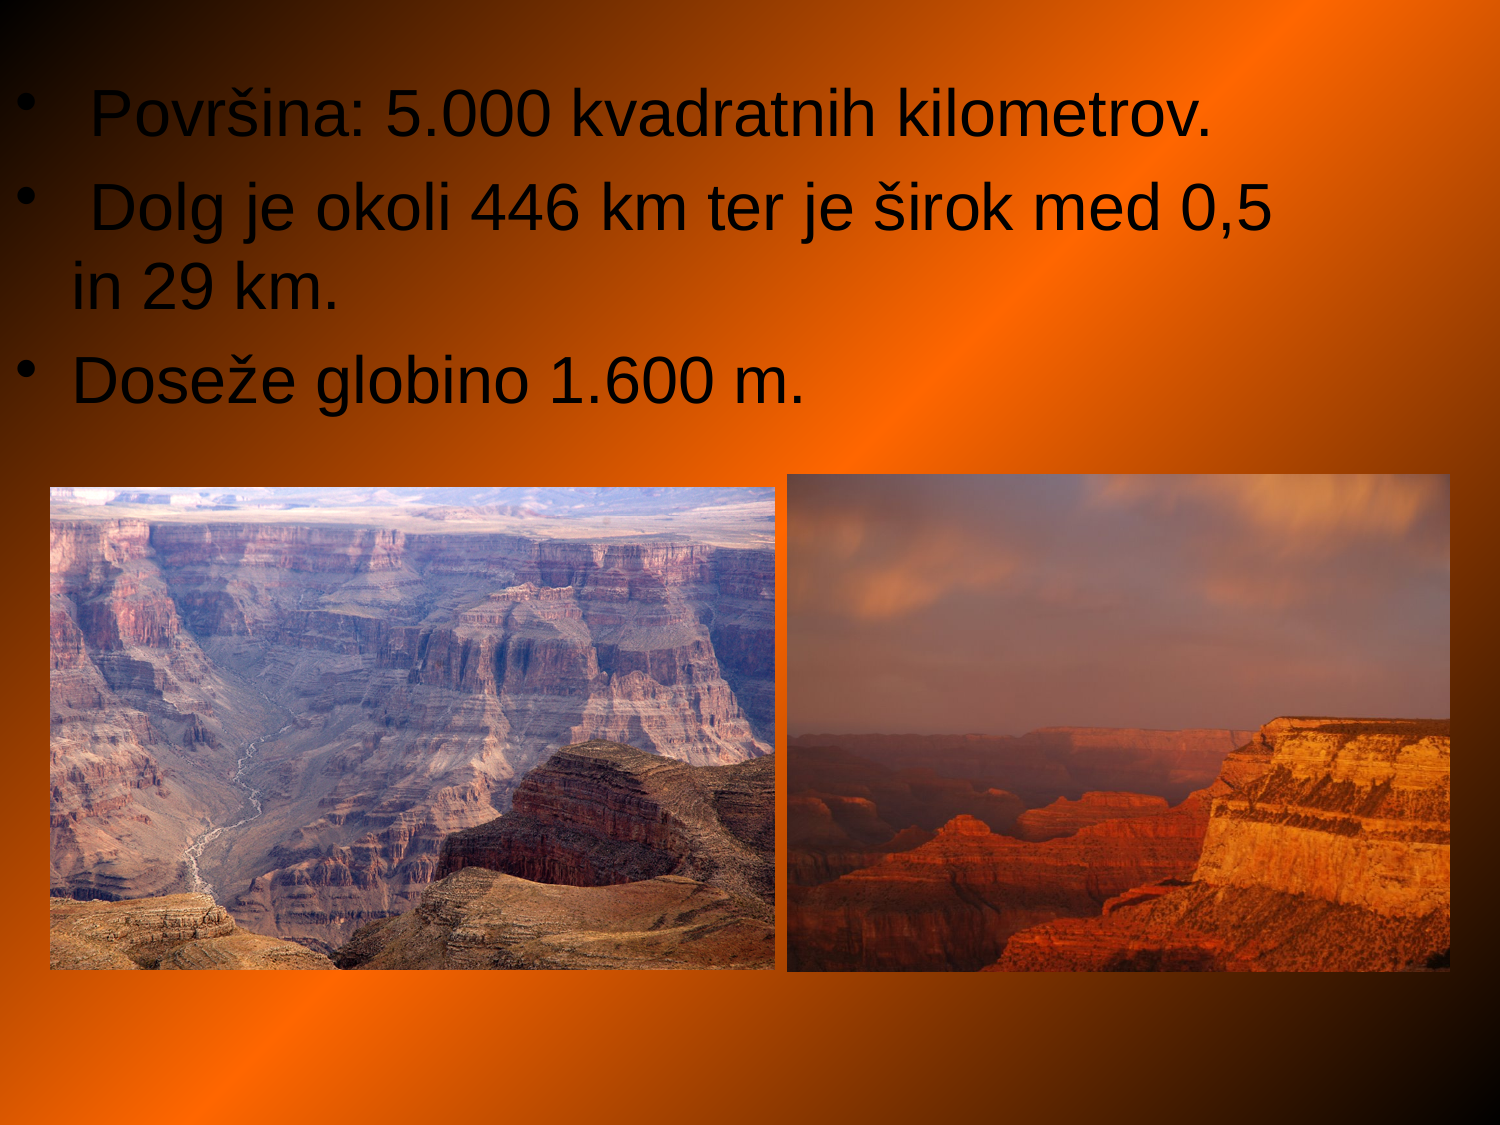

# Površina: 5.000 kvadratnih kilometrov.
 Dolg je okoli 446 km ter je širok med 0,5 in 29 km.
Doseže globino 1.600 m.